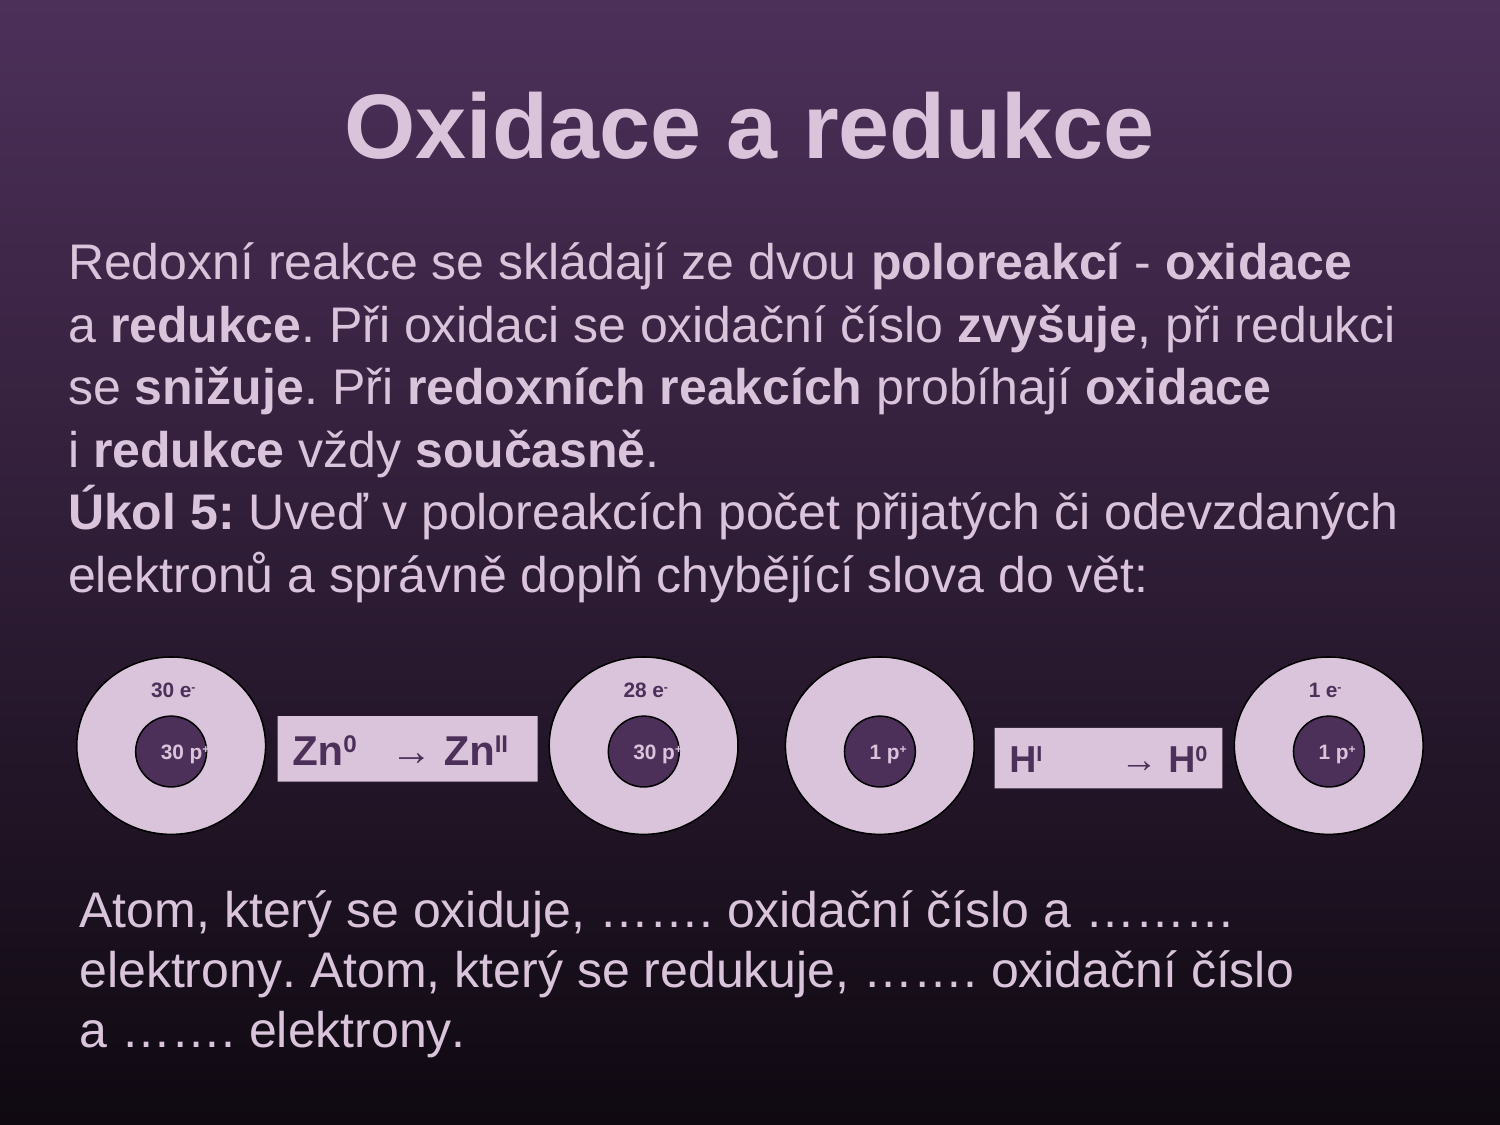

# Oxidace a redukce
Redoxní reakce se skládají ze dvou poloreakcí - oxidace
a redukce. Při oxidaci se oxidační číslo zvyšuje, při redukci
se snižuje. Při redoxních reakcích probíhají oxidace
i redukce vždy současně.
Úkol 5: Uveď v poloreakcích počet přijatých či odevzdaných
elektronů a správně doplň chybějící slova do vět:
30 e-
28 e-
1 e-
30 p+
Zn0 → ZnII
30 p+
1 p+
1 p+
HI → H0
Atom, který se oxiduje, ……. oxidační číslo a ……… elektrony. Atom, který se redukuje, ……. oxidační číslo
a ……. elektrony.